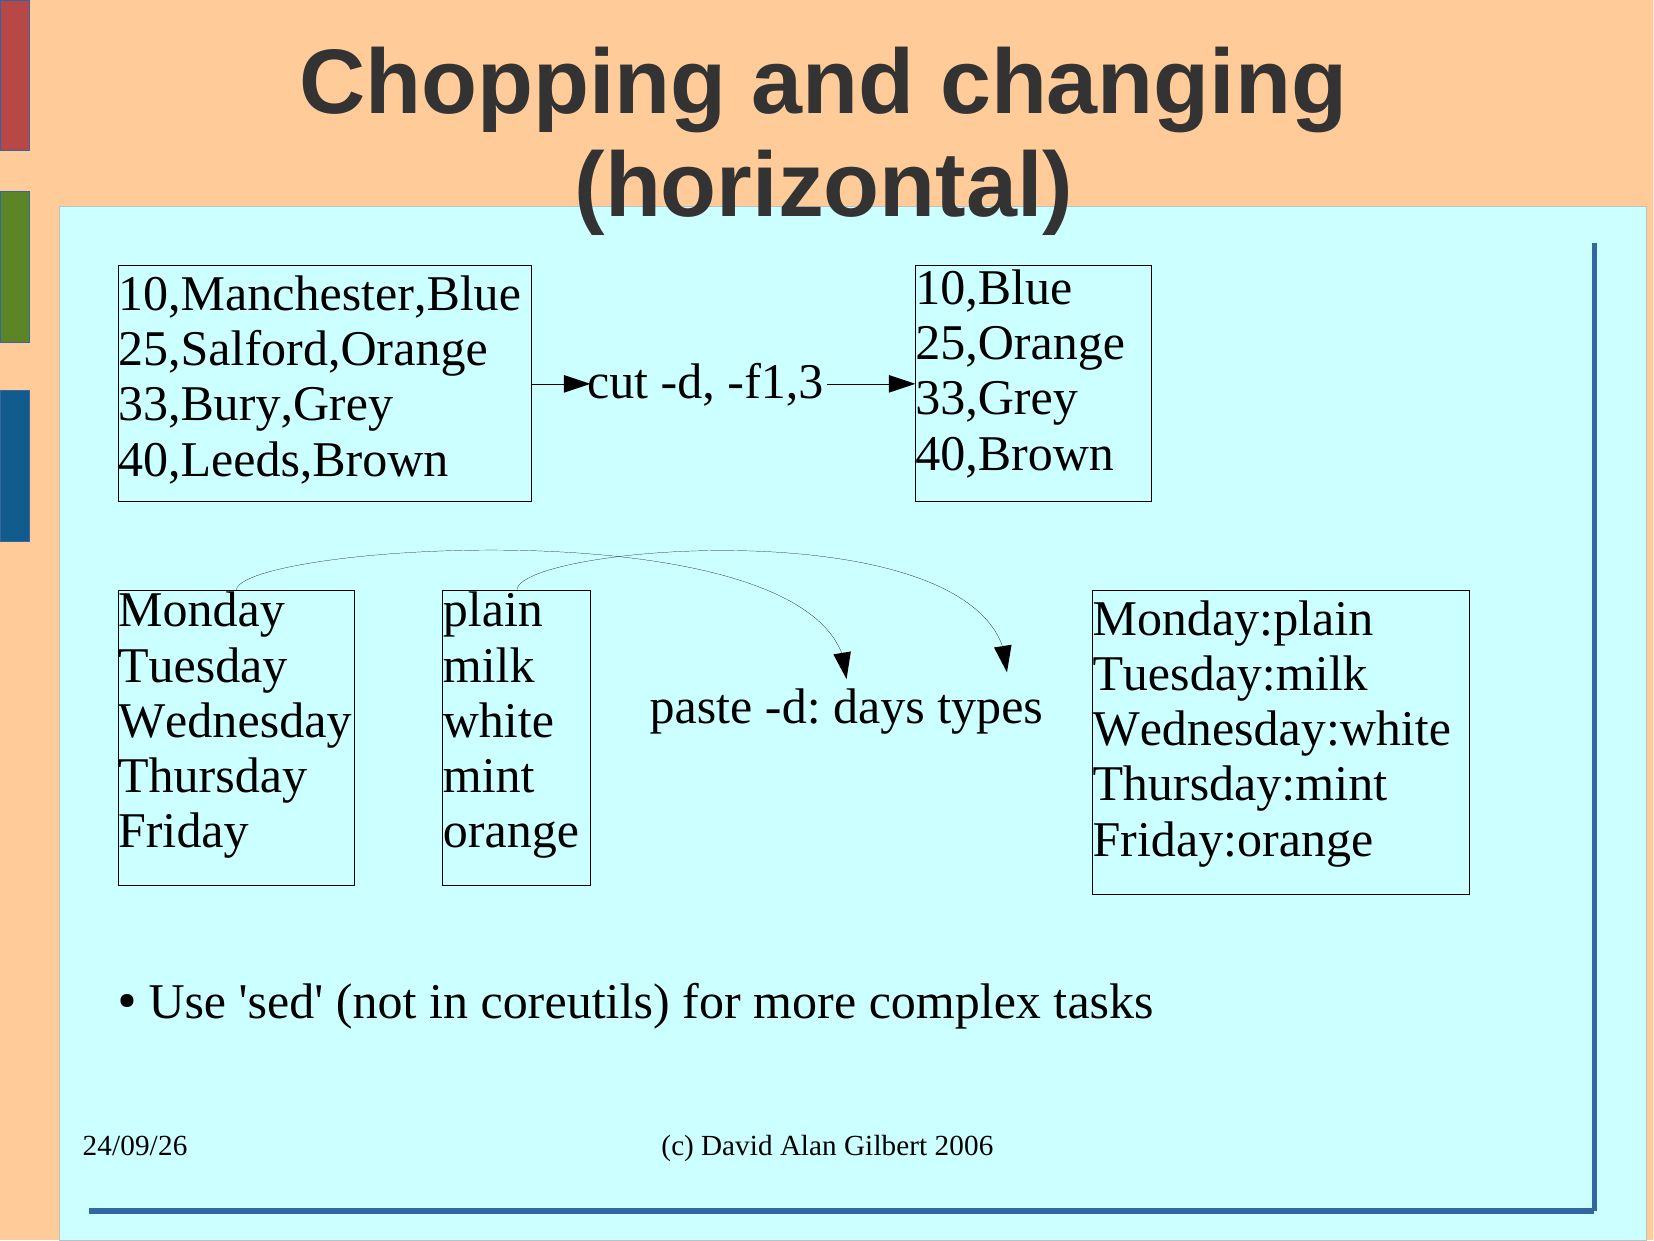

# Chopping and changing (horizontal)
10,Blue
25,Orange
33,Grey
40,Brown
10,Manchester,Blue
25,Salford,Orange
33,Bury,Grey
40,Leeds,Brown
cut -d, -f1,3
Monday
Tuesday
Wednesday
Thursday
Friday
plain
milk
white
mint
orange
Monday:plain
Tuesday:milk
Wednesday:white
Thursday:mint
Friday:orange
paste -d: days types
 Use 'sed' (not in coreutils) for more complex tasks
(c) David Alan Gilbert 2006